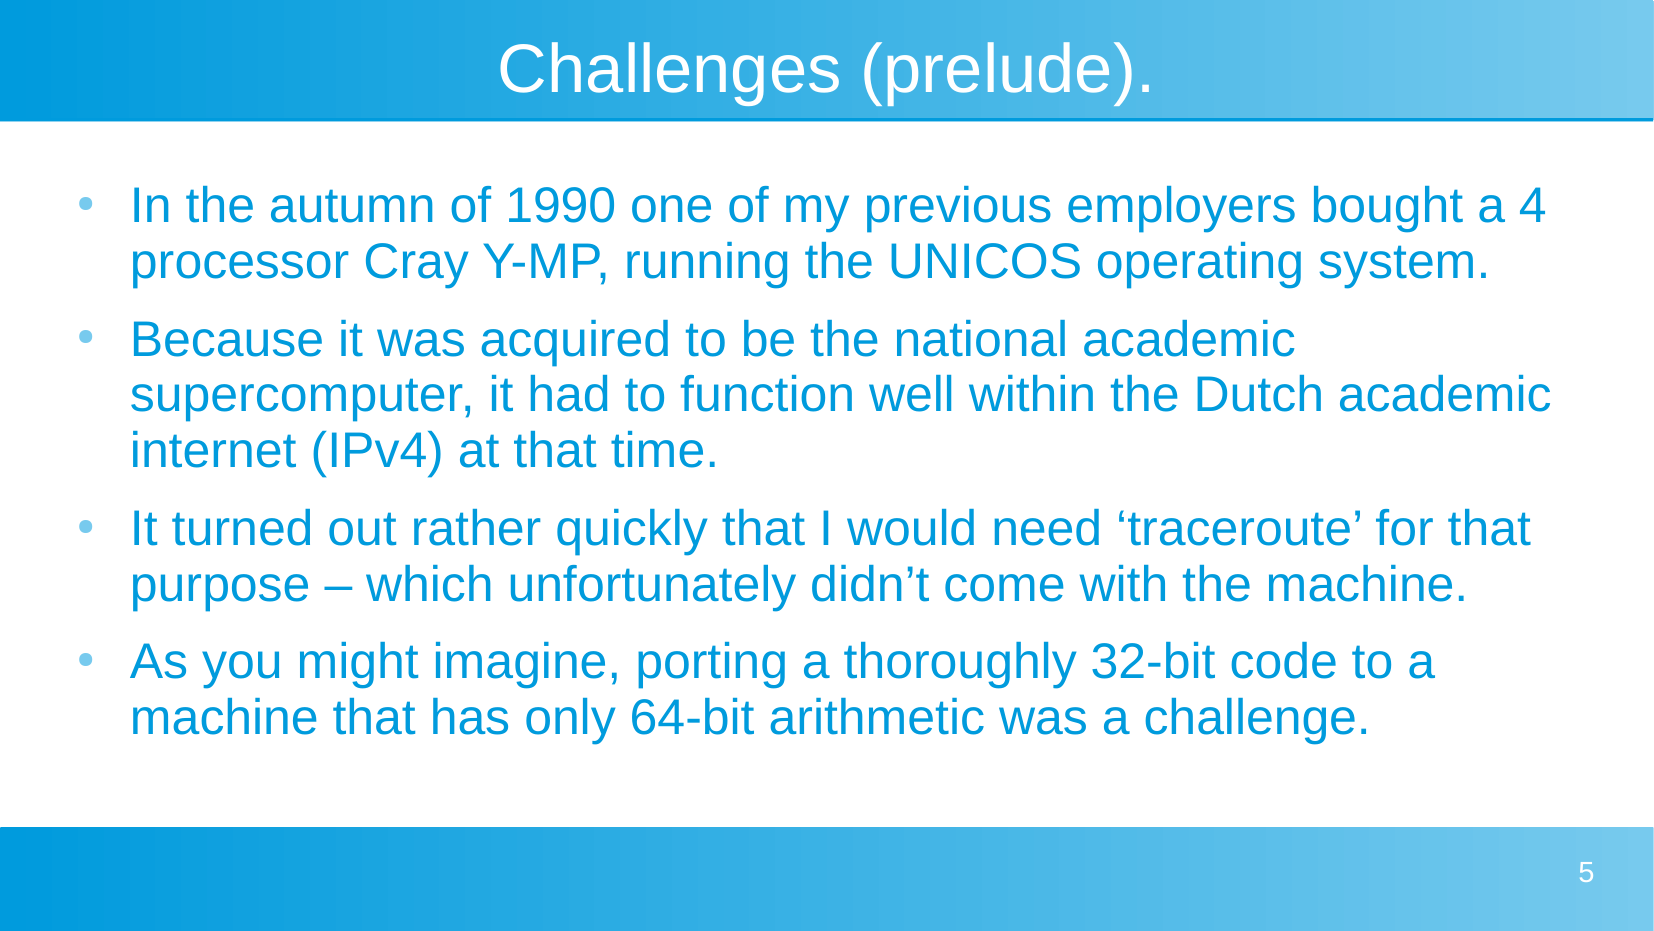

# Challenges (prelude).
In the autumn of 1990 one of my previous employers bought a 4 processor Cray Y-MP, running the UNICOS operating system.
Because it was acquired to be the national academic supercomputer, it had to function well within the Dutch academic internet (IPv4) at that time.
It turned out rather quickly that I would need ‘traceroute’ for that purpose – which unfortunately didn’t come with the machine.
As you might imagine, porting a thoroughly 32-bit code to a machine that has only 64-bit arithmetic was a challenge.
5